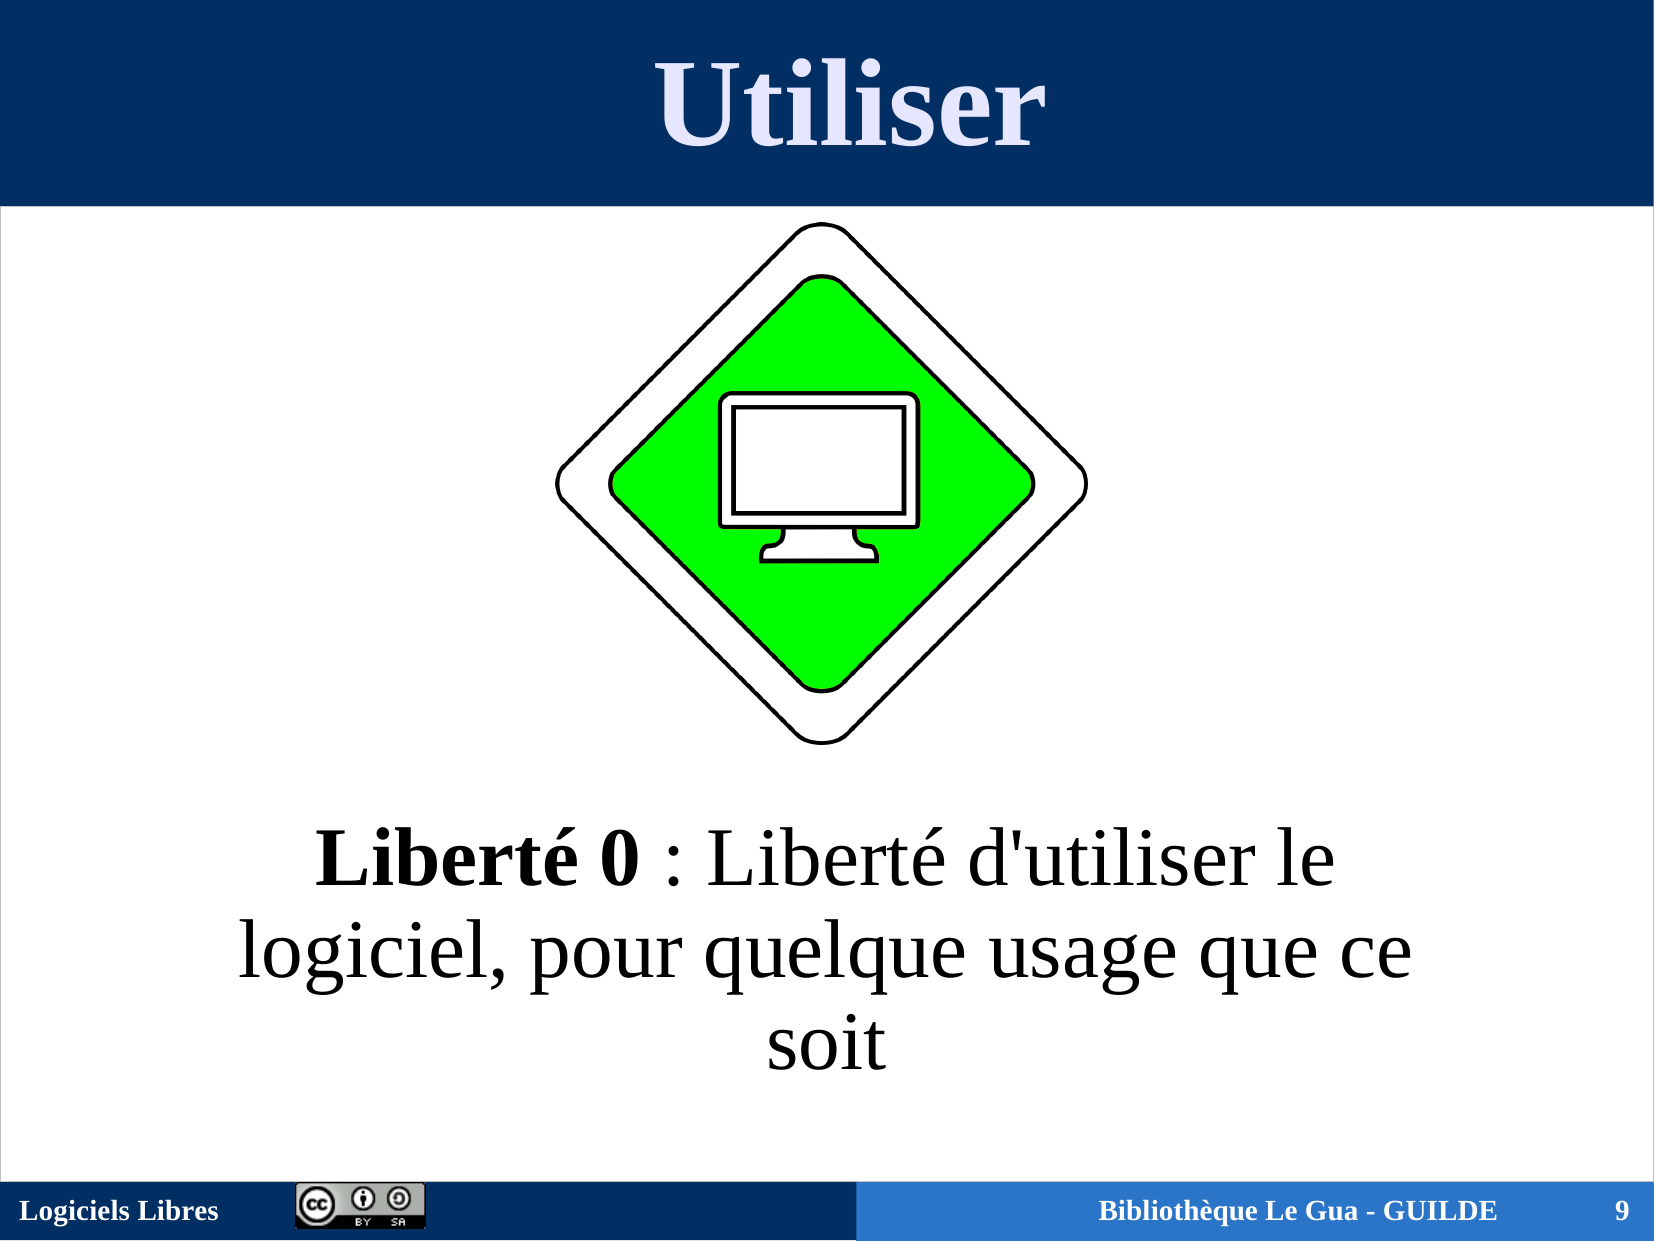

# Utiliser
Liberté 0 : Liberté d'utiliser le logiciel, pour quelque usage que ce soit
9